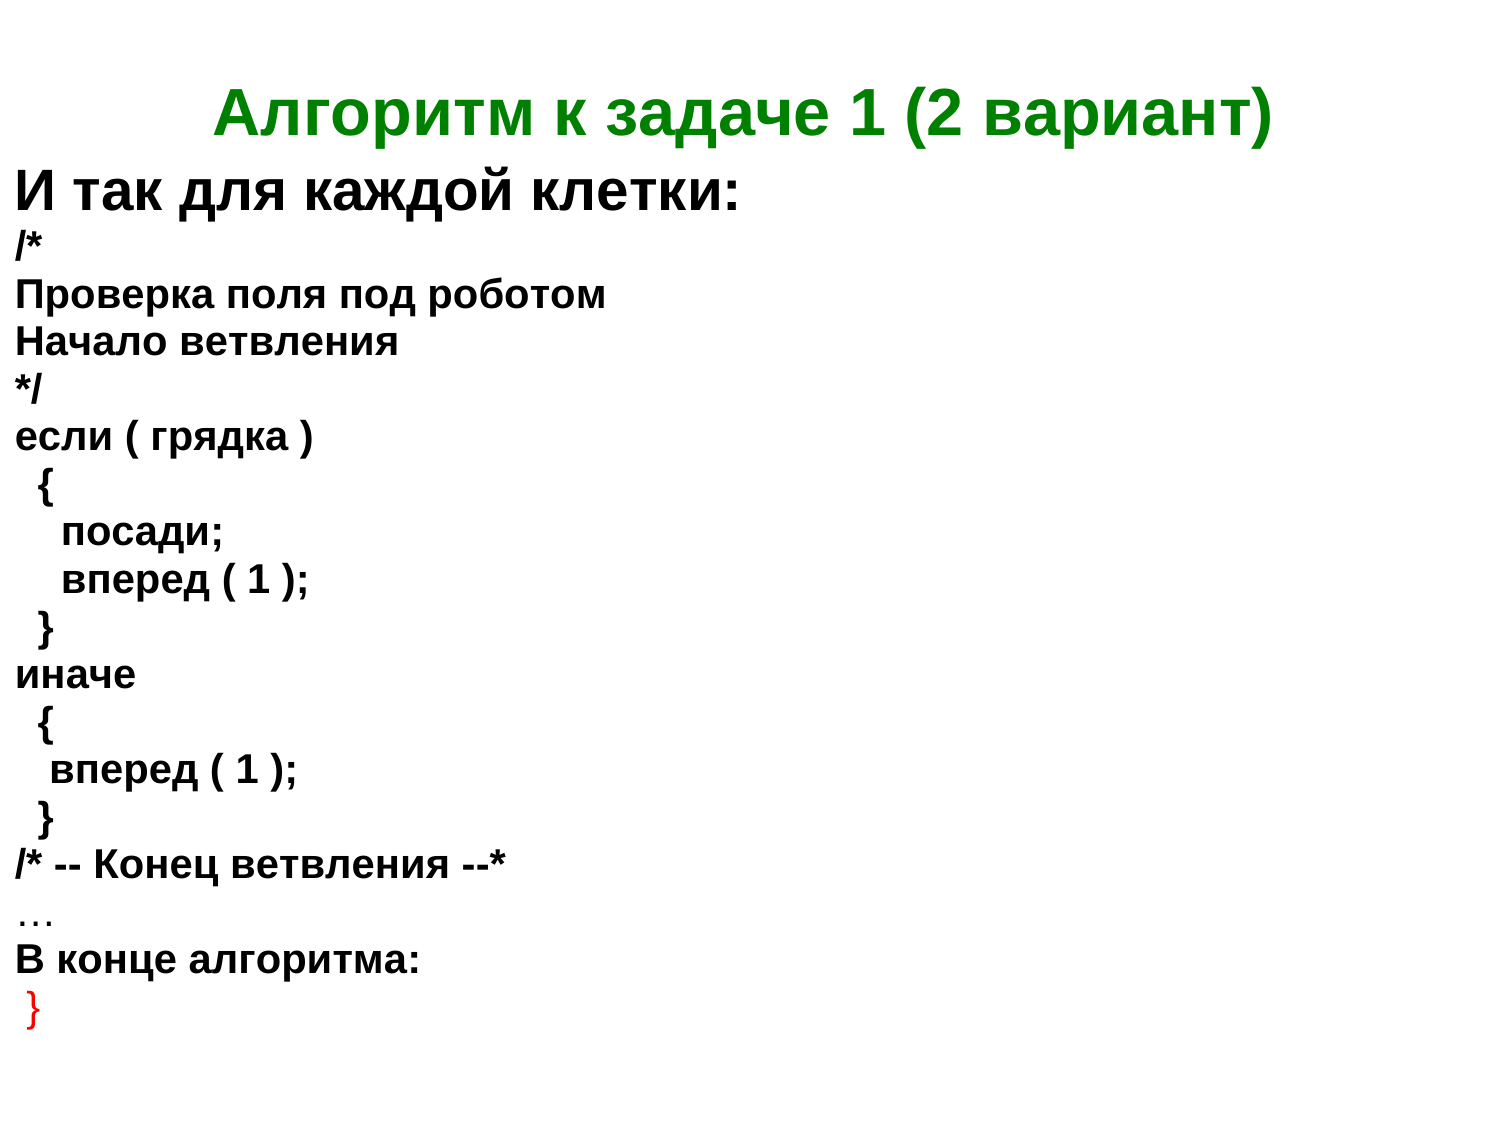

# Алгоритм к задаче 1 (2 вариант)
И так для каждой клетки:
/*
Проверка поля под роботом
Начало ветвления
*/
если ( грядка )
 {
 посади;
 вперед ( 1 );
 }
иначе
 {
 вперед ( 1 );
 }
/* -- Конец ветвления --*
…
В конце алгоритма:
 }